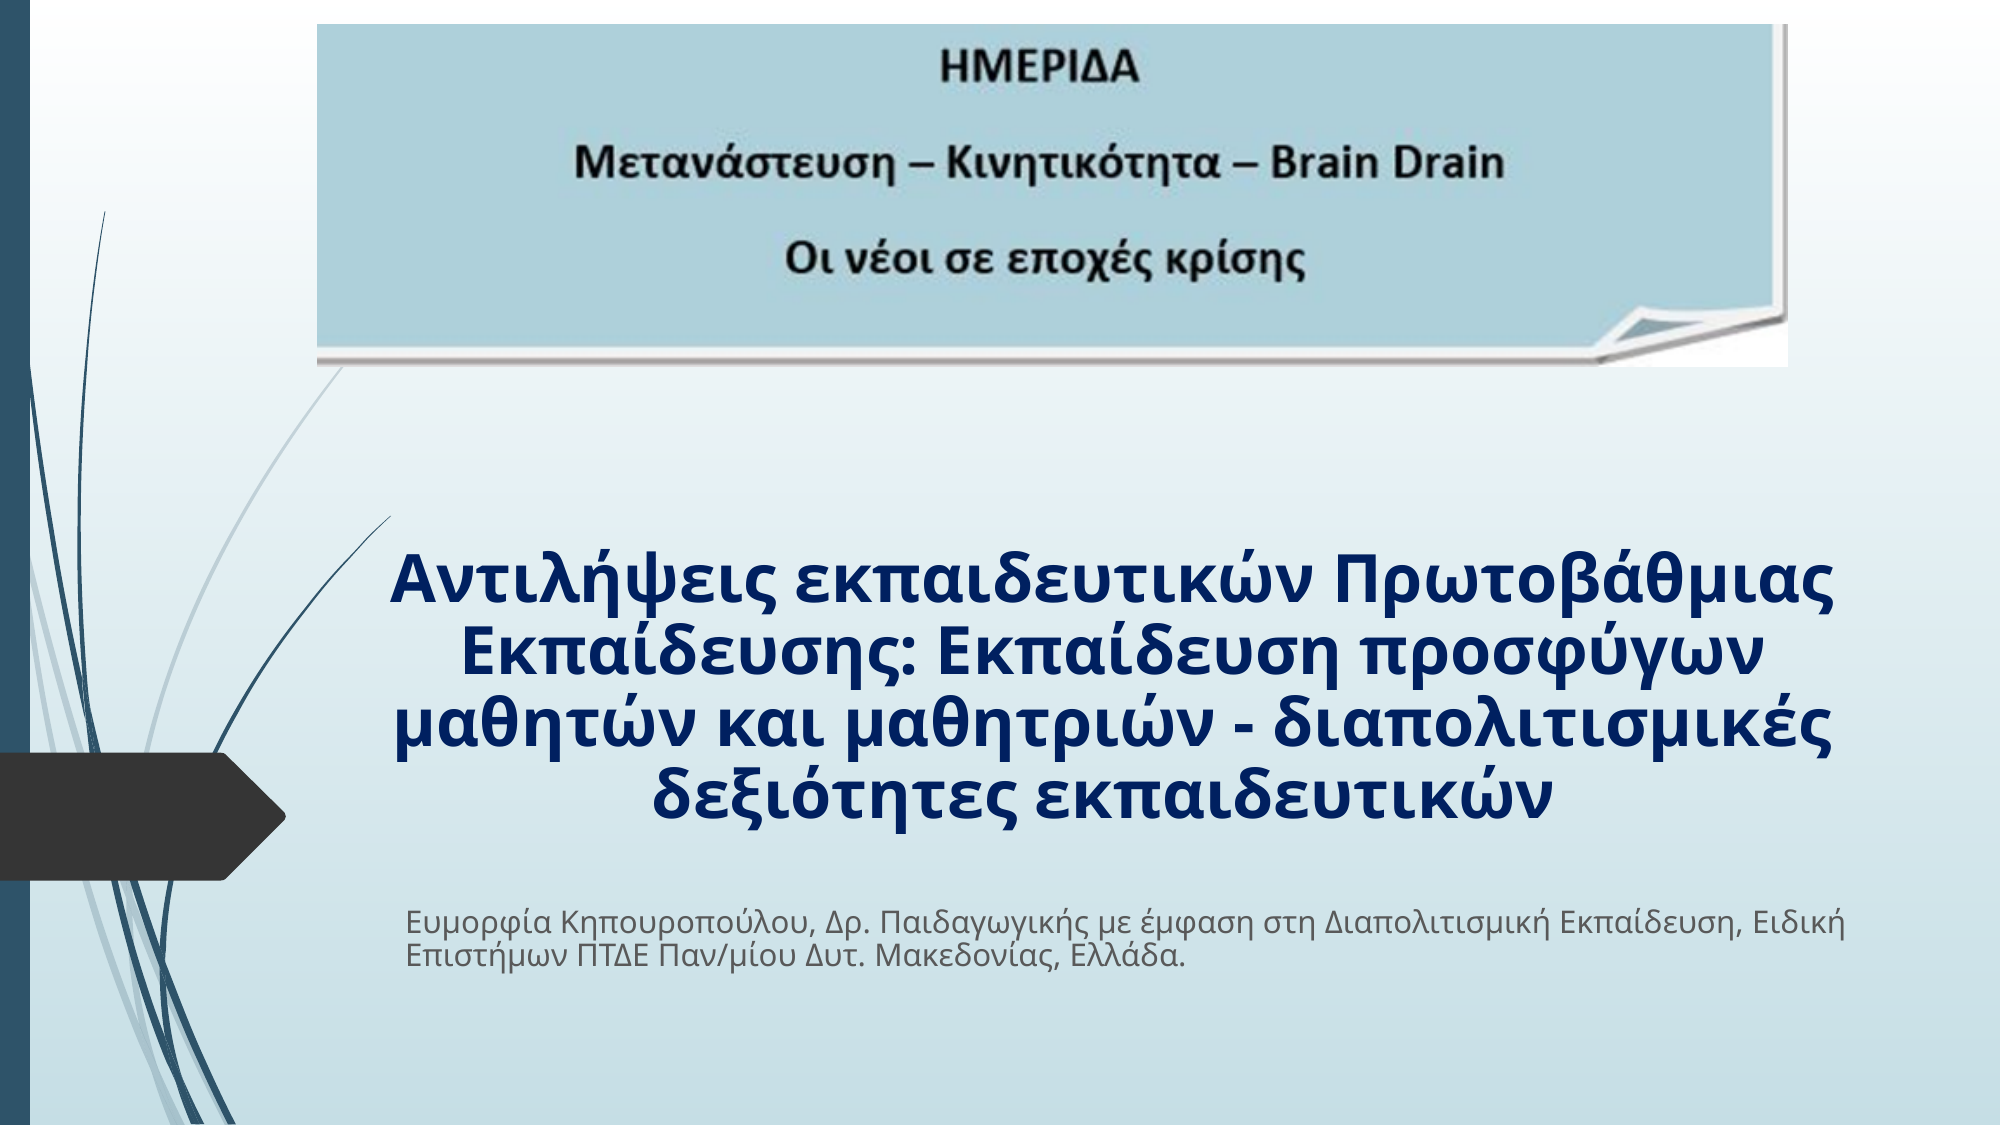

# Αντιλήψεις εκπαιδευτικών Πρωτοβάθμιας Εκπαίδευσης: Εκπαίδευση προσφύγων μαθητών και μαθητριών - διαπολιτισμικές δεξιότητες εκπαιδευτικών
Ευμορφία Κηπουροπούλου, Δρ. Παιδαγωγικής με έμφαση στη Διαπολιτισμική Εκπαίδευση, Ειδική Επιστήμων ΠΤΔΕ Παν/μίου Δυτ. Μακεδονίας, Ελλάδα.